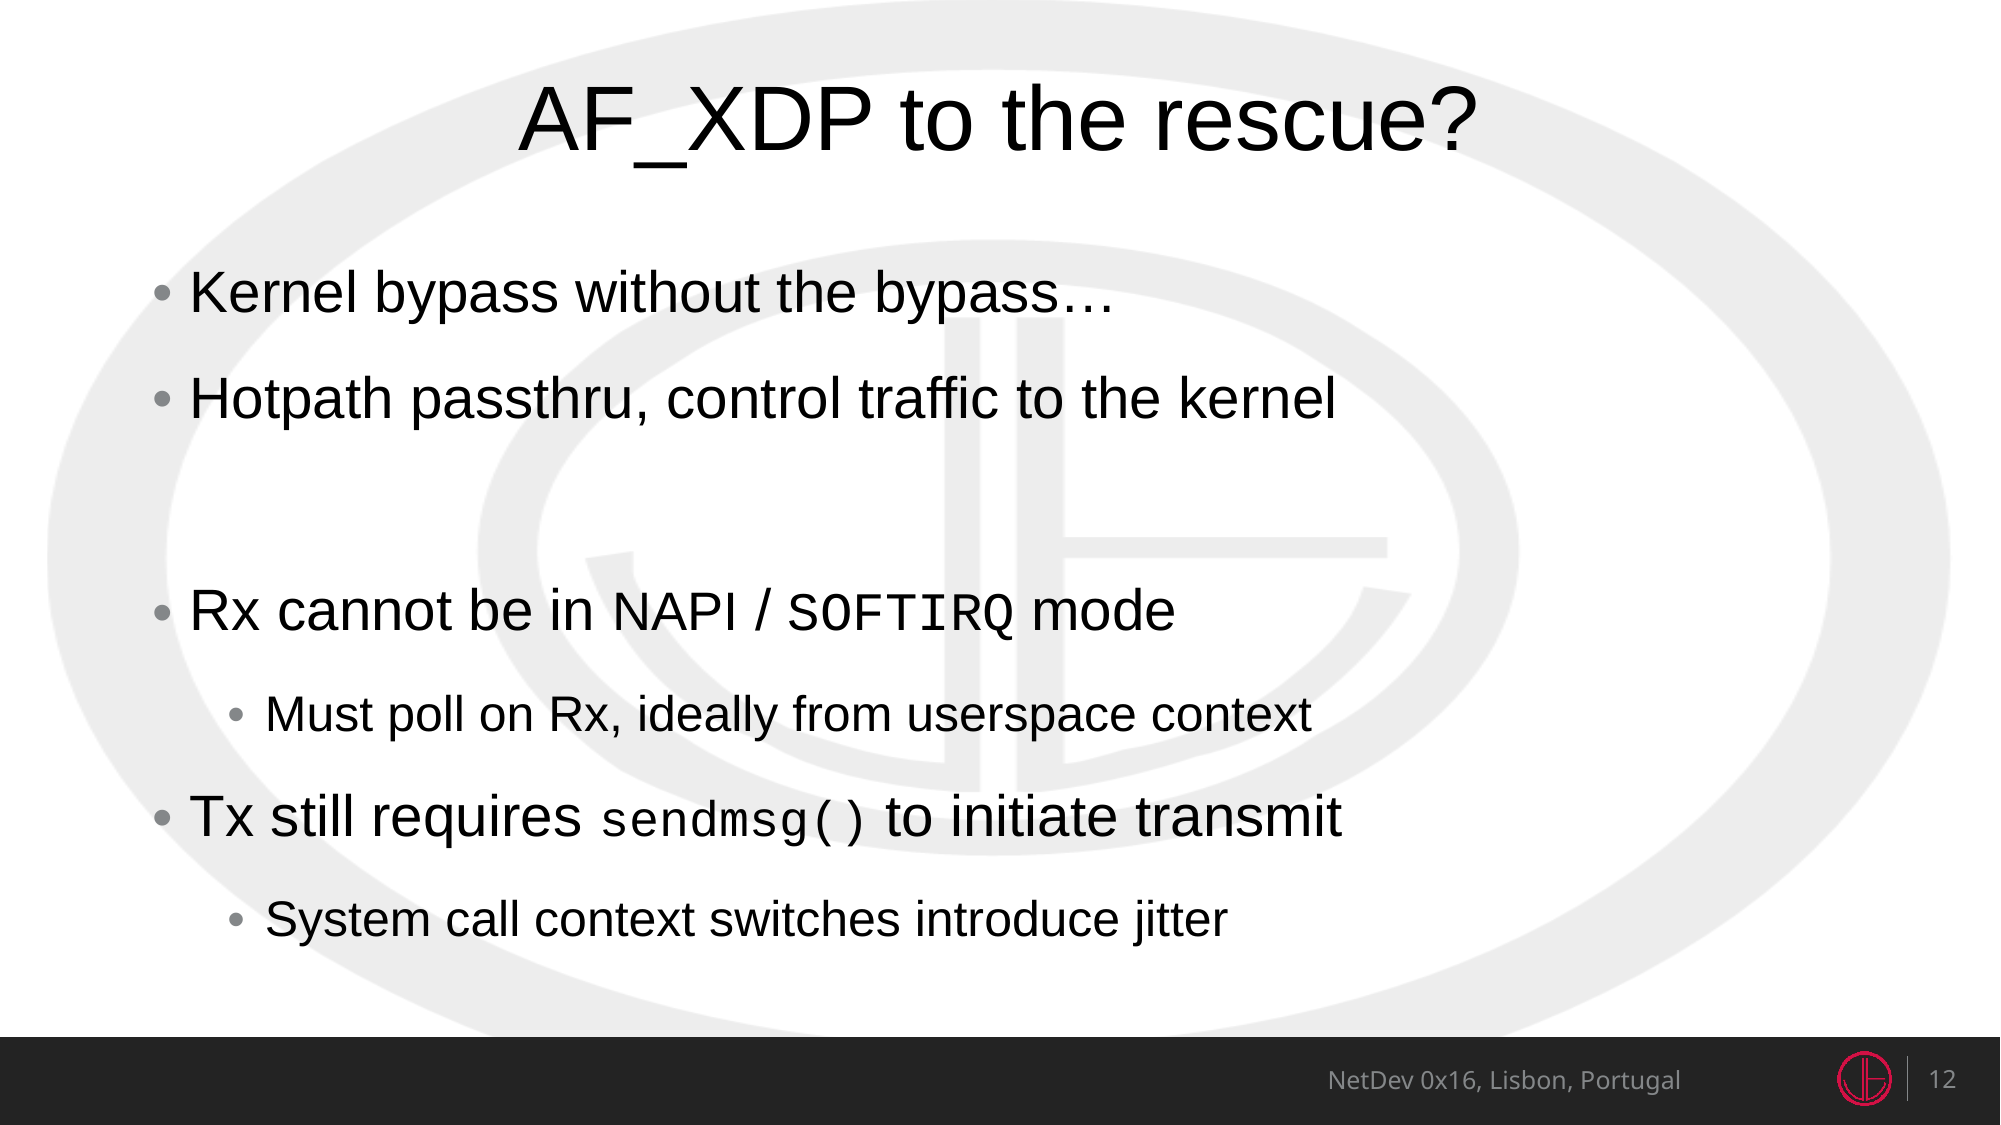

# AF_XDP to the rescue?
Kernel bypass without the bypass…
Hotpath passthru, control traffic to the kernel
Rx cannot be in NAPI / SOFTIRQ mode
Must poll on Rx, ideally from userspace context
Tx still requires sendmsg() to initiate transmit
System call context switches introduce jitter
NetDev 0x16, Lisbon, Portugal